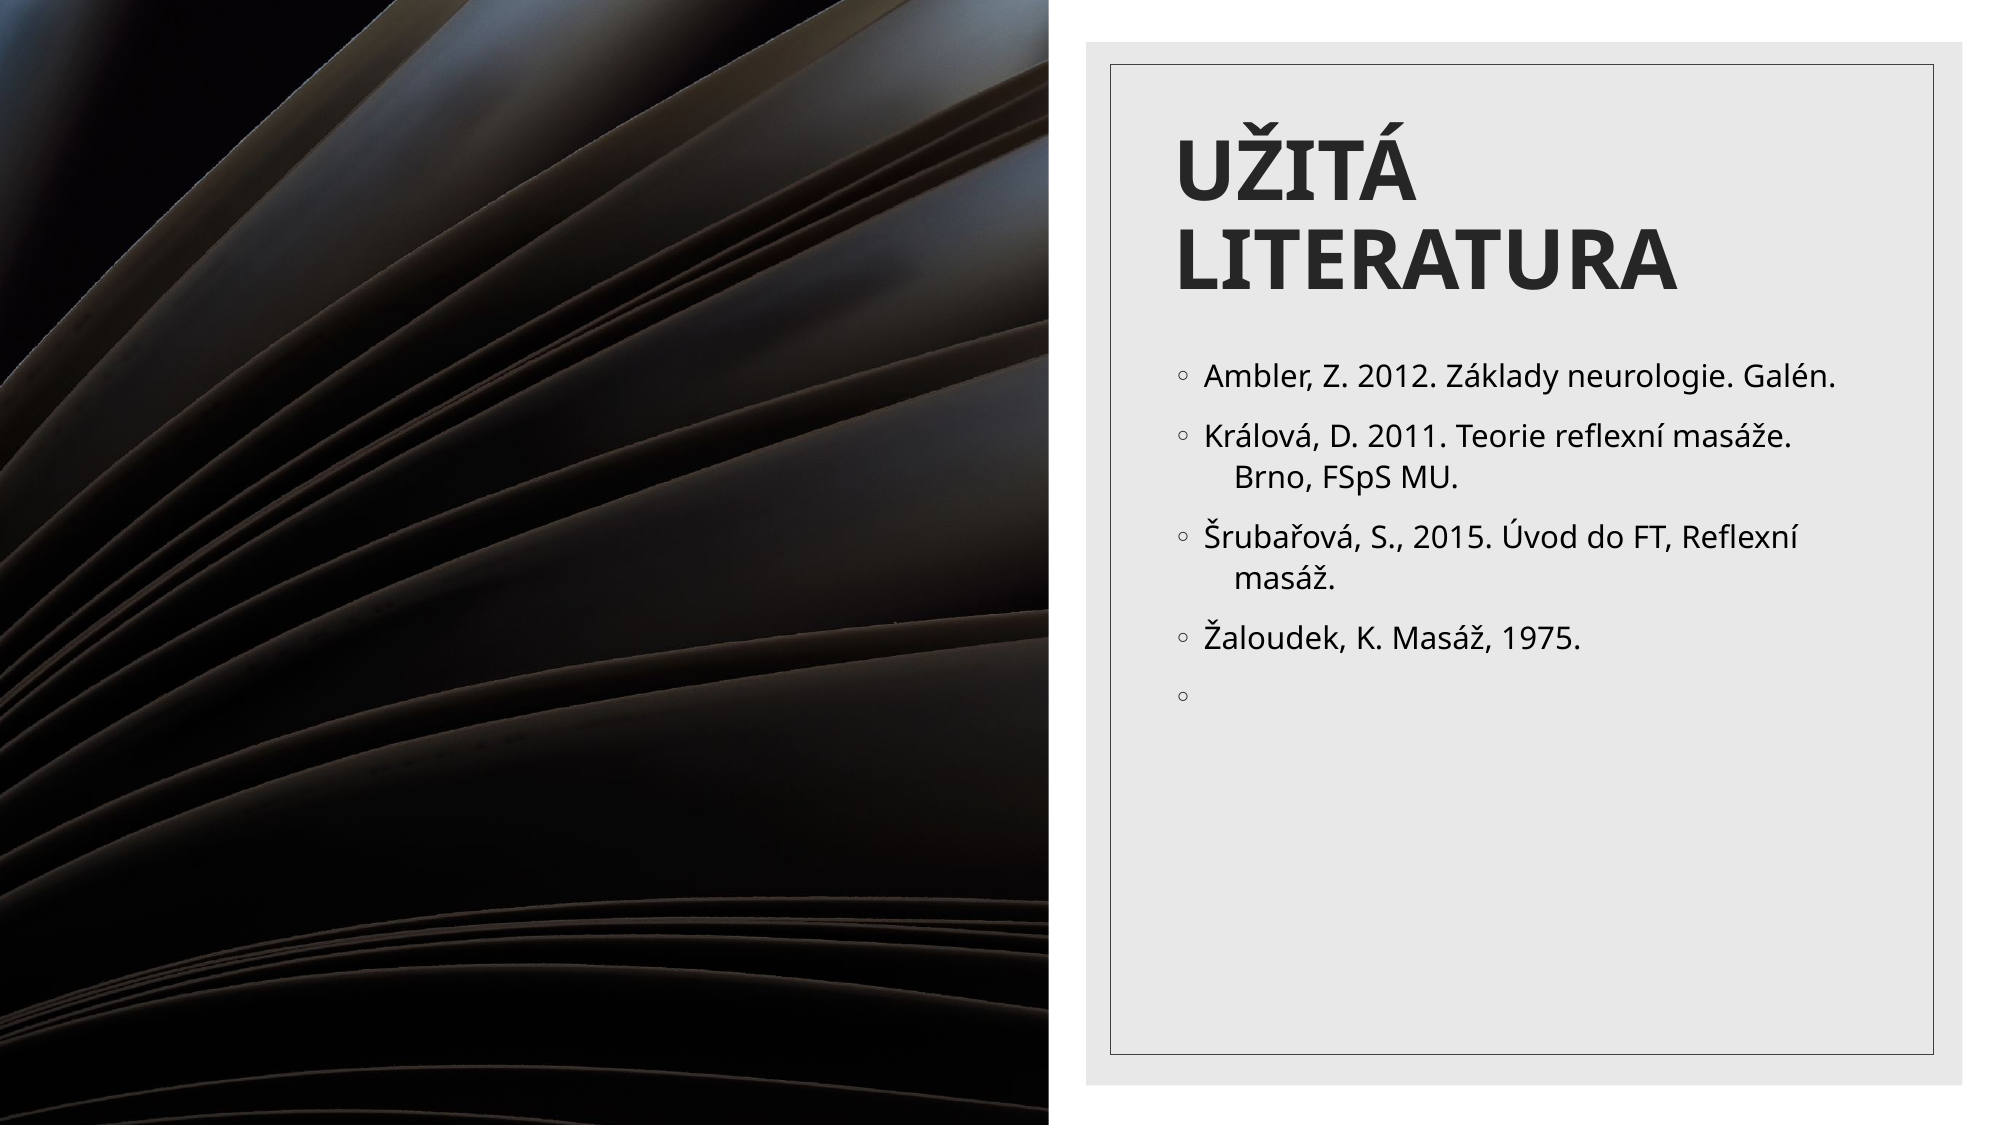

# UŽITÁ LITERATURA
Ambler, Z. 2012. Základy neurologie. Galén.
Králová, D. 2011. Teorie reflexní masáže. Brno, FSpS MU.
Šrubařová, S., 2015. Úvod do FT, Reflexní masáž.
Žaloudek, K. Masáž, 1975.